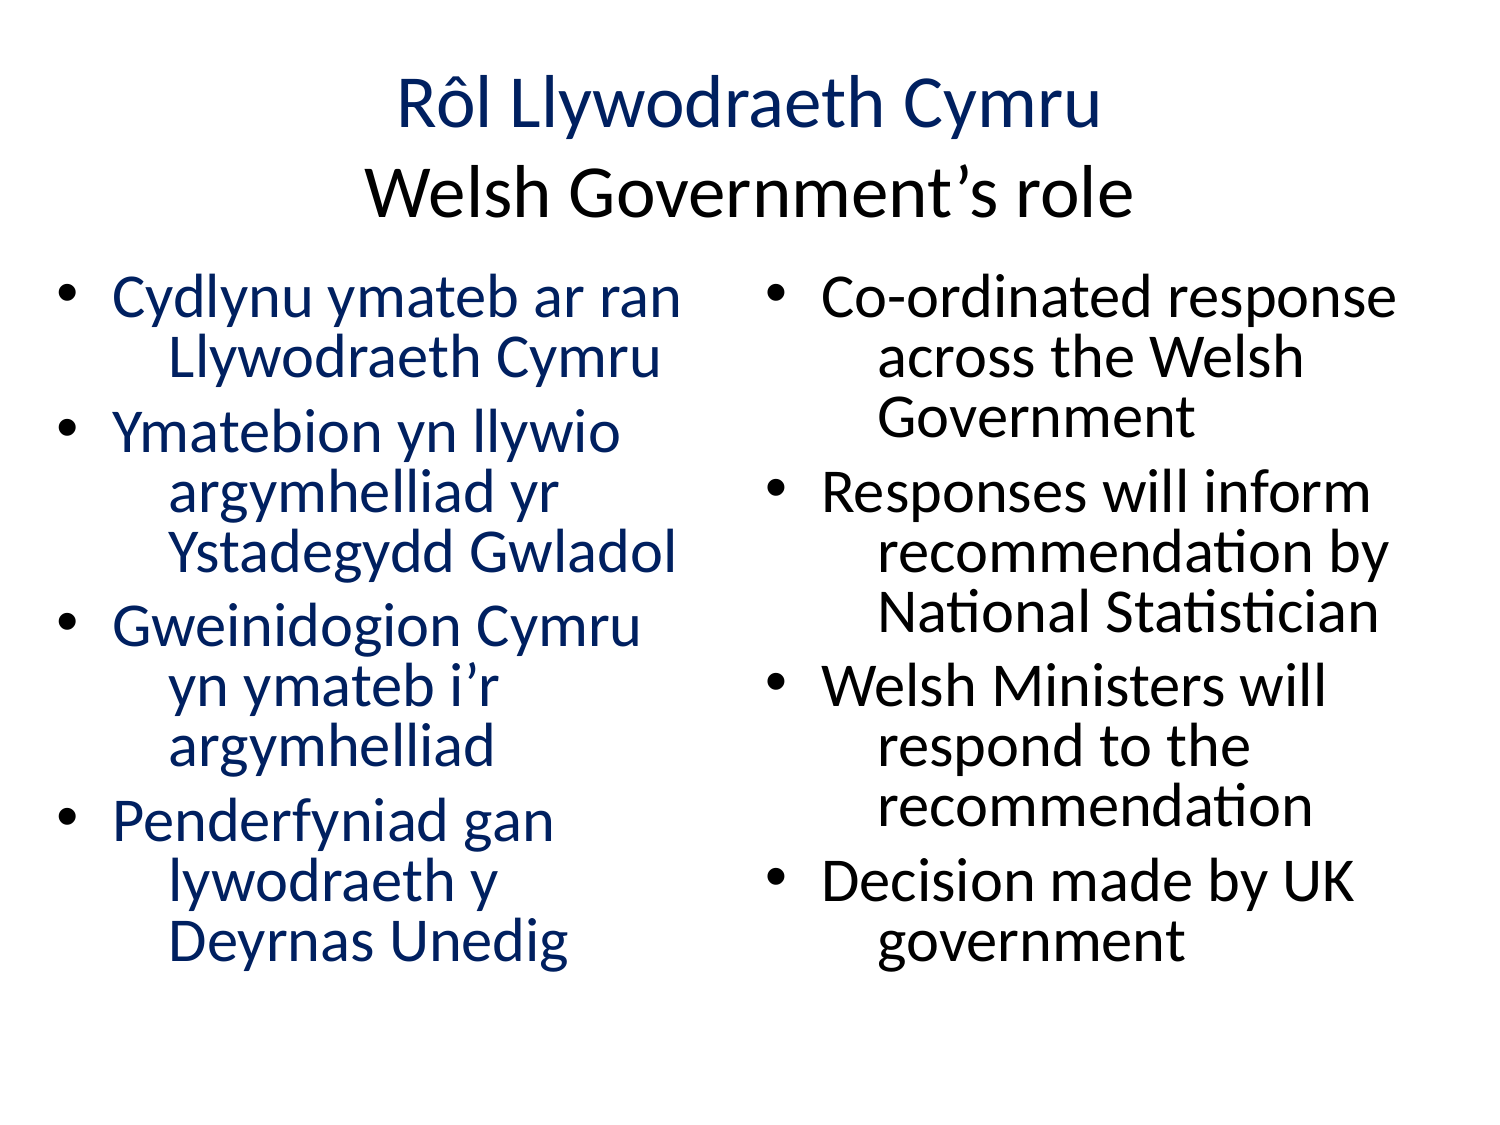

Rôl Llywodraeth Cymru
Welsh Government’s role
Cydlynu ymateb ar ran Llywodraeth Cymru
Ymatebion yn llywio argymhelliad yr Ystadegydd Gwladol
Gweinidogion Cymru yn ymateb i’r argymhelliad
Penderfyniad gan lywodraeth y Deyrnas Unedig
# Co-ordinated response across the Welsh Government
Responses will inform recommendation by National Statistician
Welsh Ministers will respond to the recommendation
Decision made by UK government